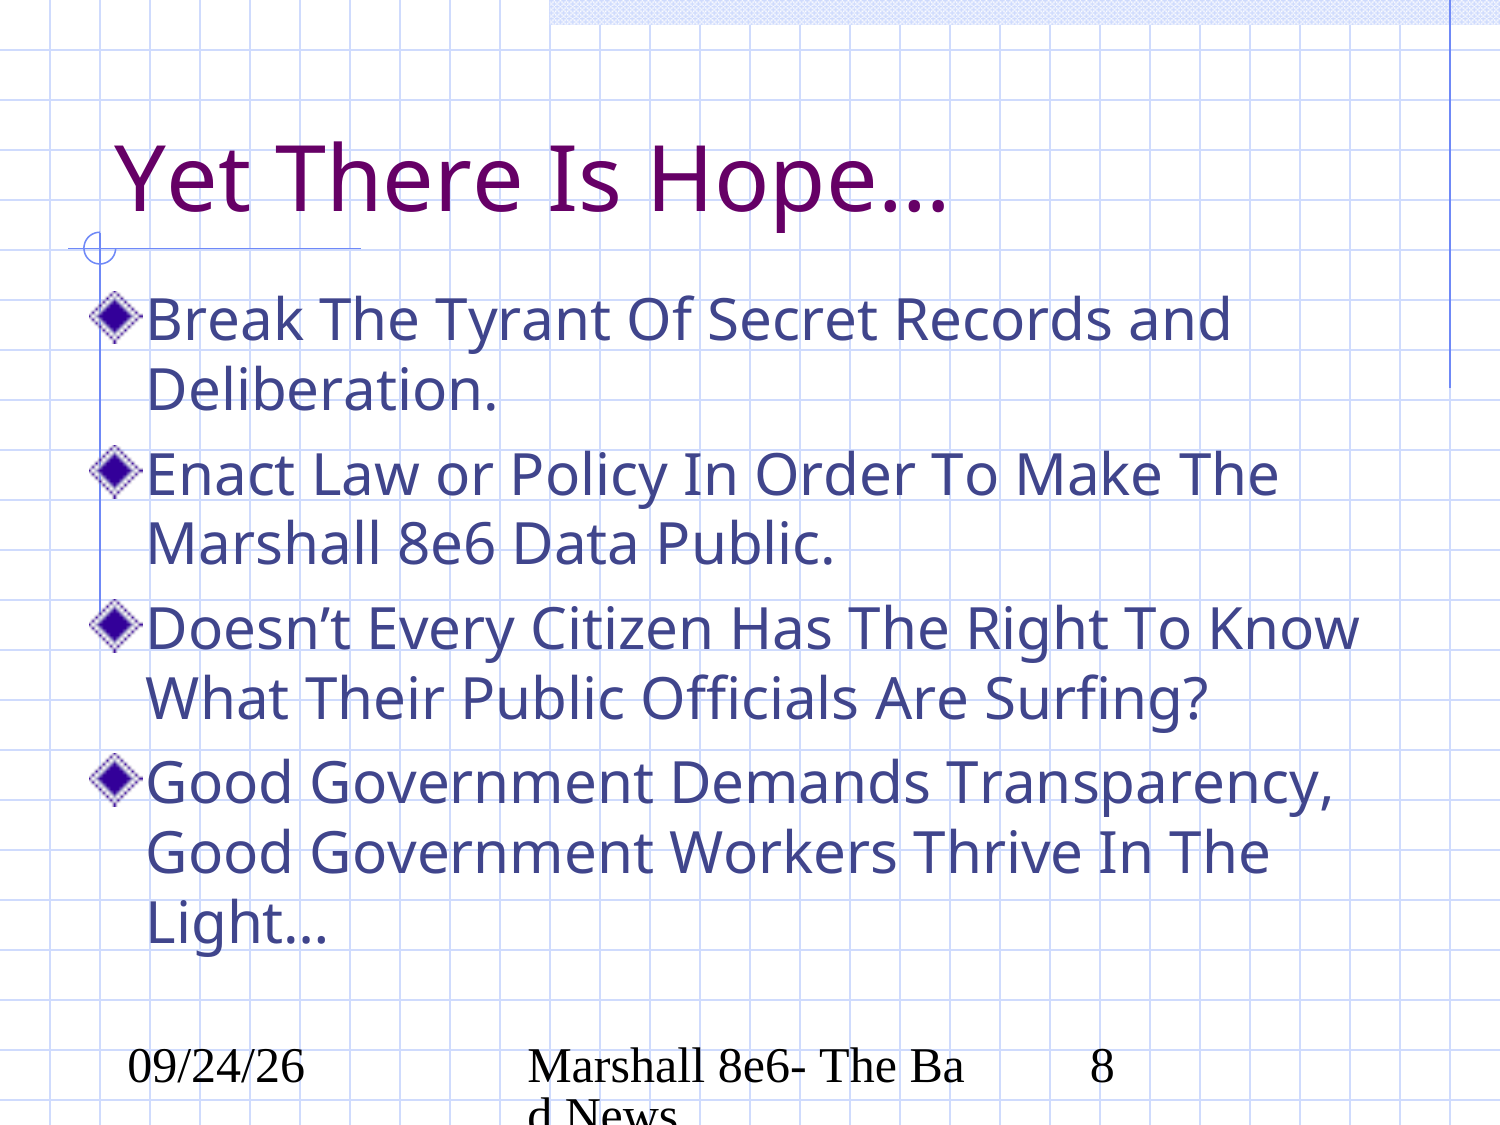

# Yet There Is Hope…
Break The Tyrant Of Secret Records and Deliberation.
Enact Law or Policy In Order To Make The Marshall 8e6 Data Public.
Doesn’t Every Citizen Has The Right To Know What Their Public Officials Are Surfing?
Good Government Demands Transparency, Good Government Workers Thrive In The Light…
Marshall 8e6- The Bad News
8